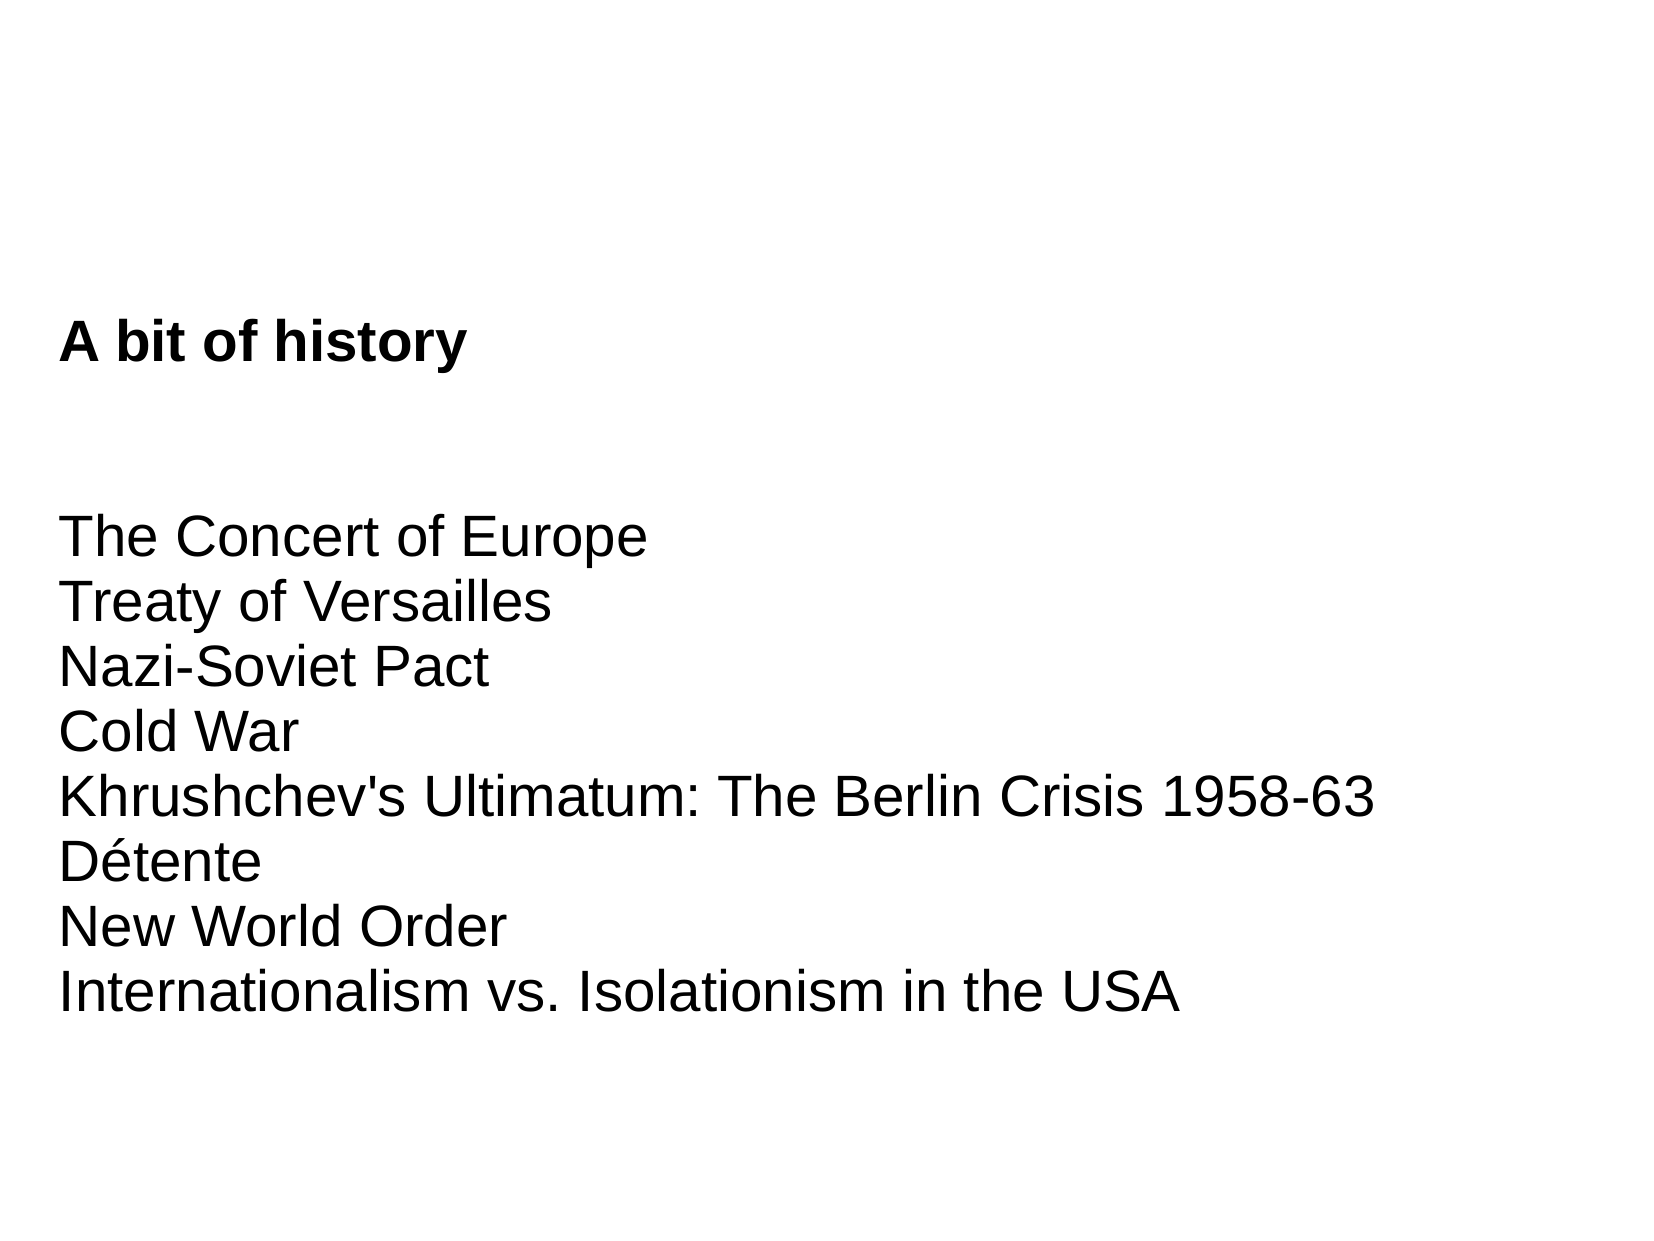

# A bit of history The Concert of Europe Treaty of Versailles Nazi-Soviet Pact Cold War Khrushchev's Ultimatum: The Berlin Crisis 1958-63 Détente New World Order Internationalism vs. Isolationism in the USA